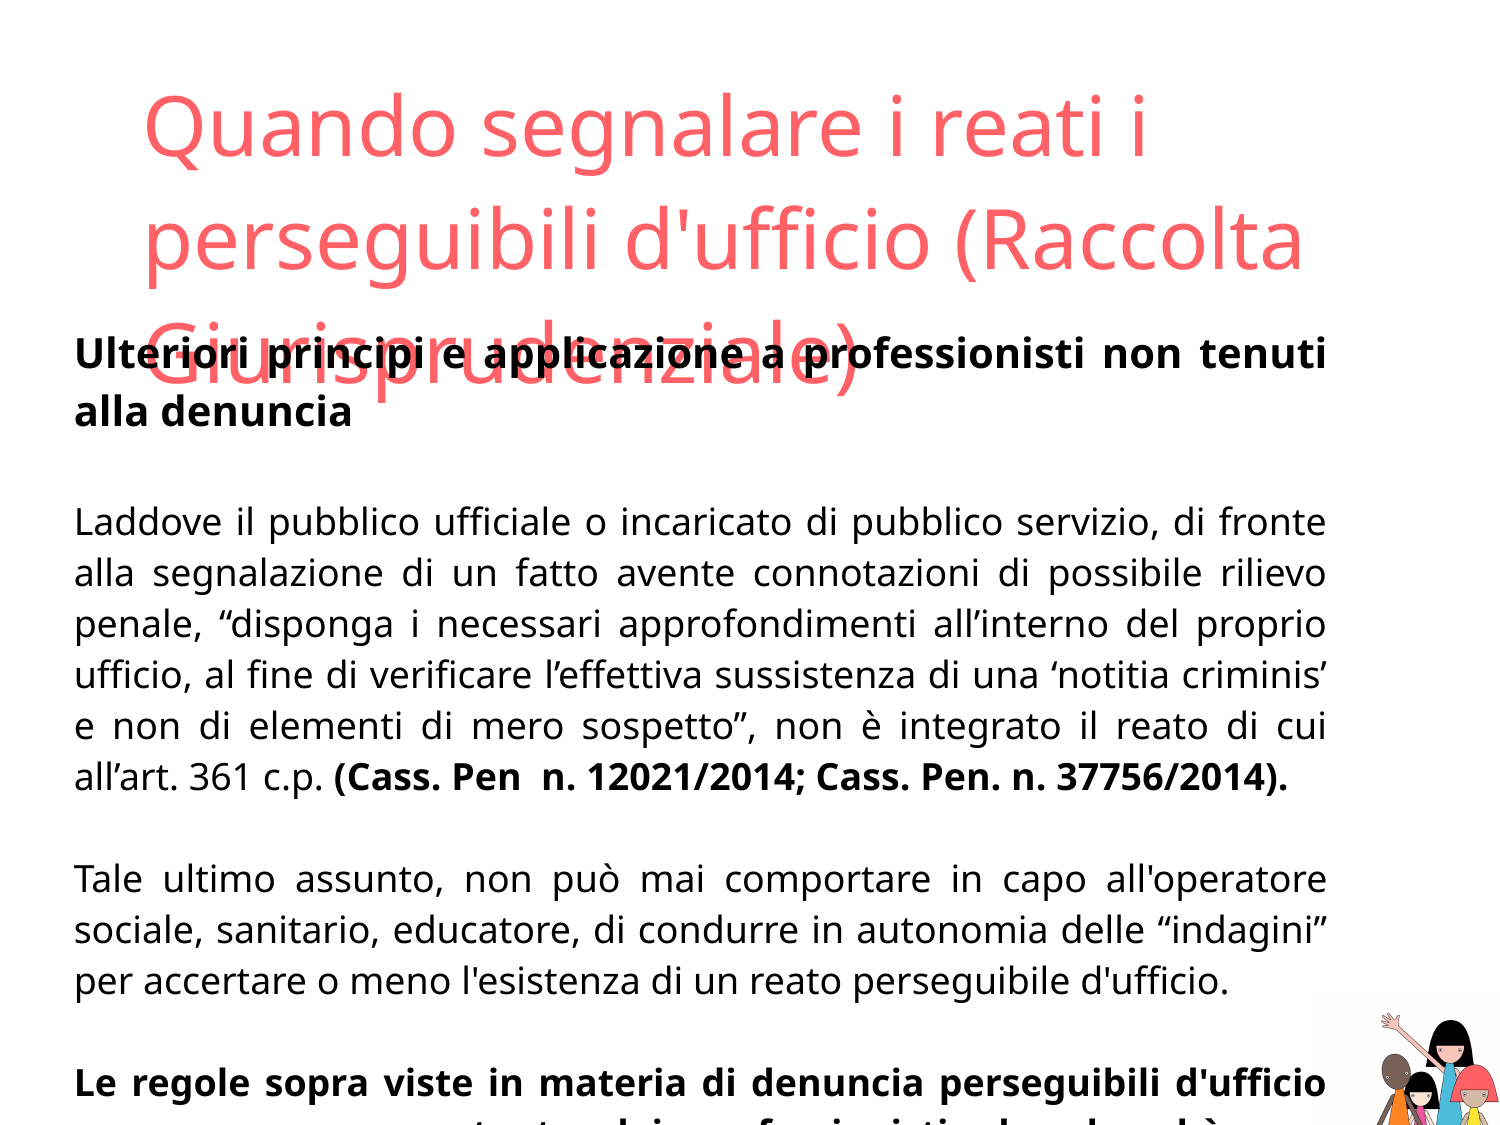

Quando segnalare i reati i perseguibili d'ufficio (Raccolta Giurisprudenziale)
Ulteriori principi e applicazione a professionisti non tenuti alla denuncia
Laddove il pubblico ufficiale o incaricato di pubblico servizio, di fronte alla segnalazione di un fatto avente connotazioni di possibile rilievo penale, “disponga i necessari approfondimenti all’interno del proprio ufficio, al fine di verificare l’effettiva sussistenza di una ‘notitia criminis’ e non di elementi di mero sospetto”, non è integrato il reato di cui all’art. 361 c.p. (Cass. Pen n. 12021/2014; Cass. Pen. n. 37756/2014).
Tale ultimo assunto, non può mai comportare in capo all'operatore sociale, sanitario, educatore, di condurre in autonomia delle “indagini” per accertare o meno l'esistenza di un reato perseguibile d'ufficio.
Le regole sopra viste in materia di denuncia perseguibili d'ufficio possono essere mutuate dai professionisti che, benchè non abbiano l'obbligo di segnalazione, ritengono la denuncia tutelante per il proprio paziente o per terzi.